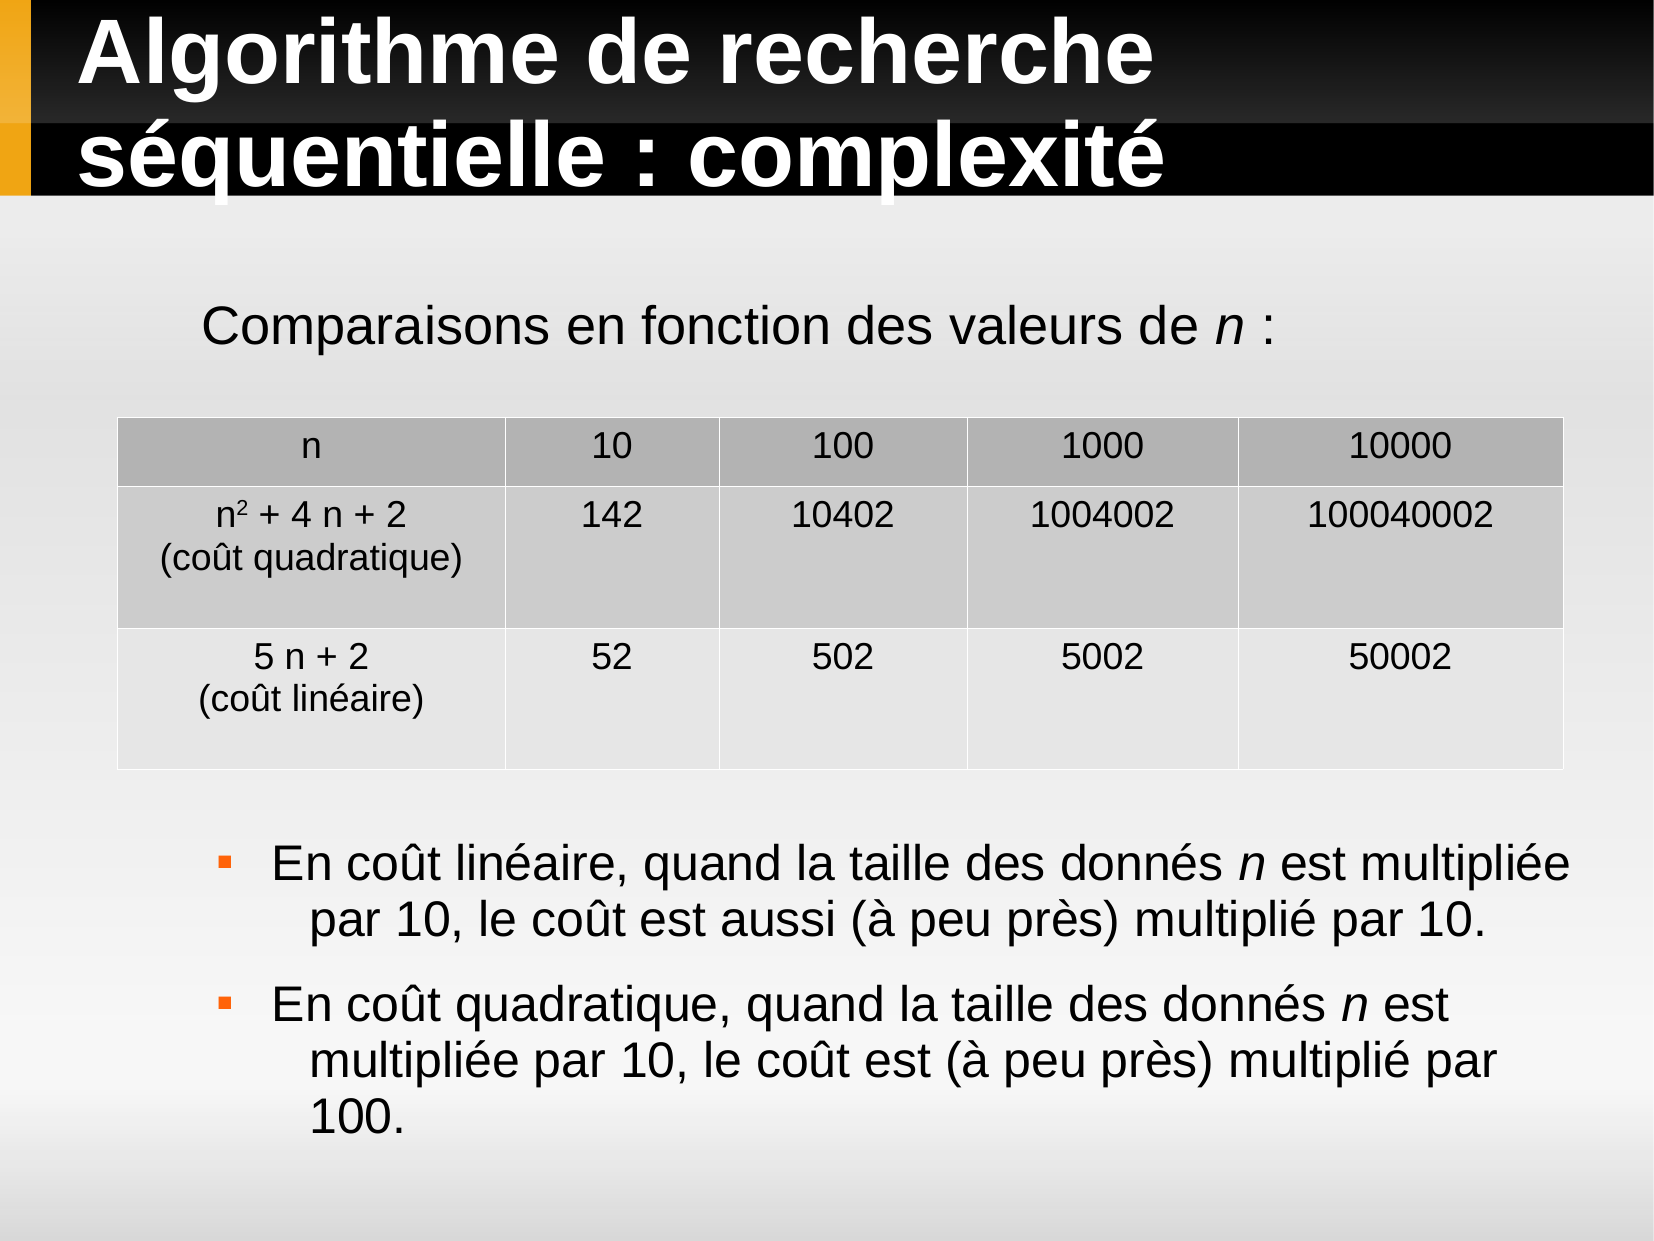

Algorithme de recherche séquentielle : complexité
# Comparaisons en fonction des valeurs de n :
En coût linéaire, quand la taille des donnés n est multipliée par 10, le coût est aussi (à peu près) multiplié par 10.
En coût quadratique, quand la taille des donnés n est multipliée par 10, le coût est (à peu près) multiplié par 100.
| n | 10 | 100 | 1000 | 10000 |
| --- | --- | --- | --- | --- |
| n2 + 4 n + 2 (coût quadratique) | 142 | 10402 | 1004002 | 100040002 |
| 5 n + 2 (coût linéaire) | 52 | 502 | 5002 | 50002 |